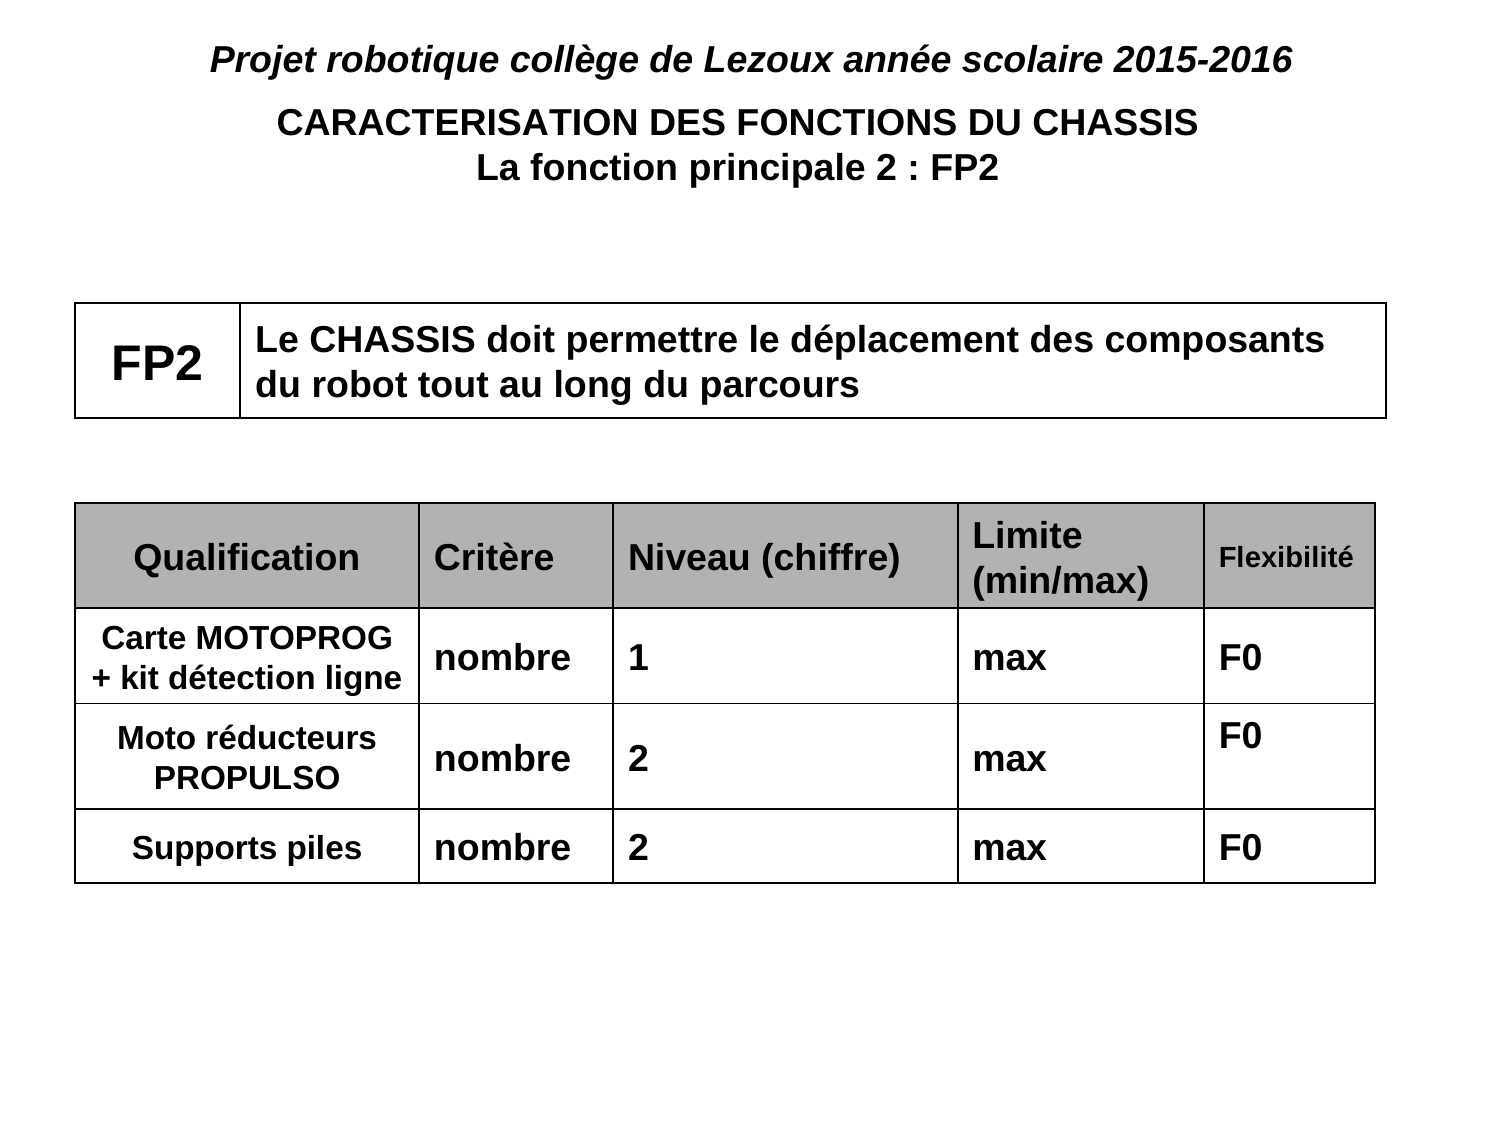

Projet robotique collège de Lezoux année scolaire 2015-2016
# CARACTERISATION DES FONCTIONS DU CHASSIS La fonction principale 2 : FP2
| FP2 | Le CHASSIS doit permettre le déplacement des composants du robot tout au long du parcours |
| --- | --- |
| Qualification | Critère | Niveau (chiffre) | Limite (min/max) | Flexibilité |
| --- | --- | --- | --- | --- |
| Carte MOTOPROG + kit détection ligne | nombre | 1 | max | F0 |
| Moto réducteurs PROPULSO | nombre | 2 | max | F0 |
| Supports piles | nombre | 2 | max | F0 |